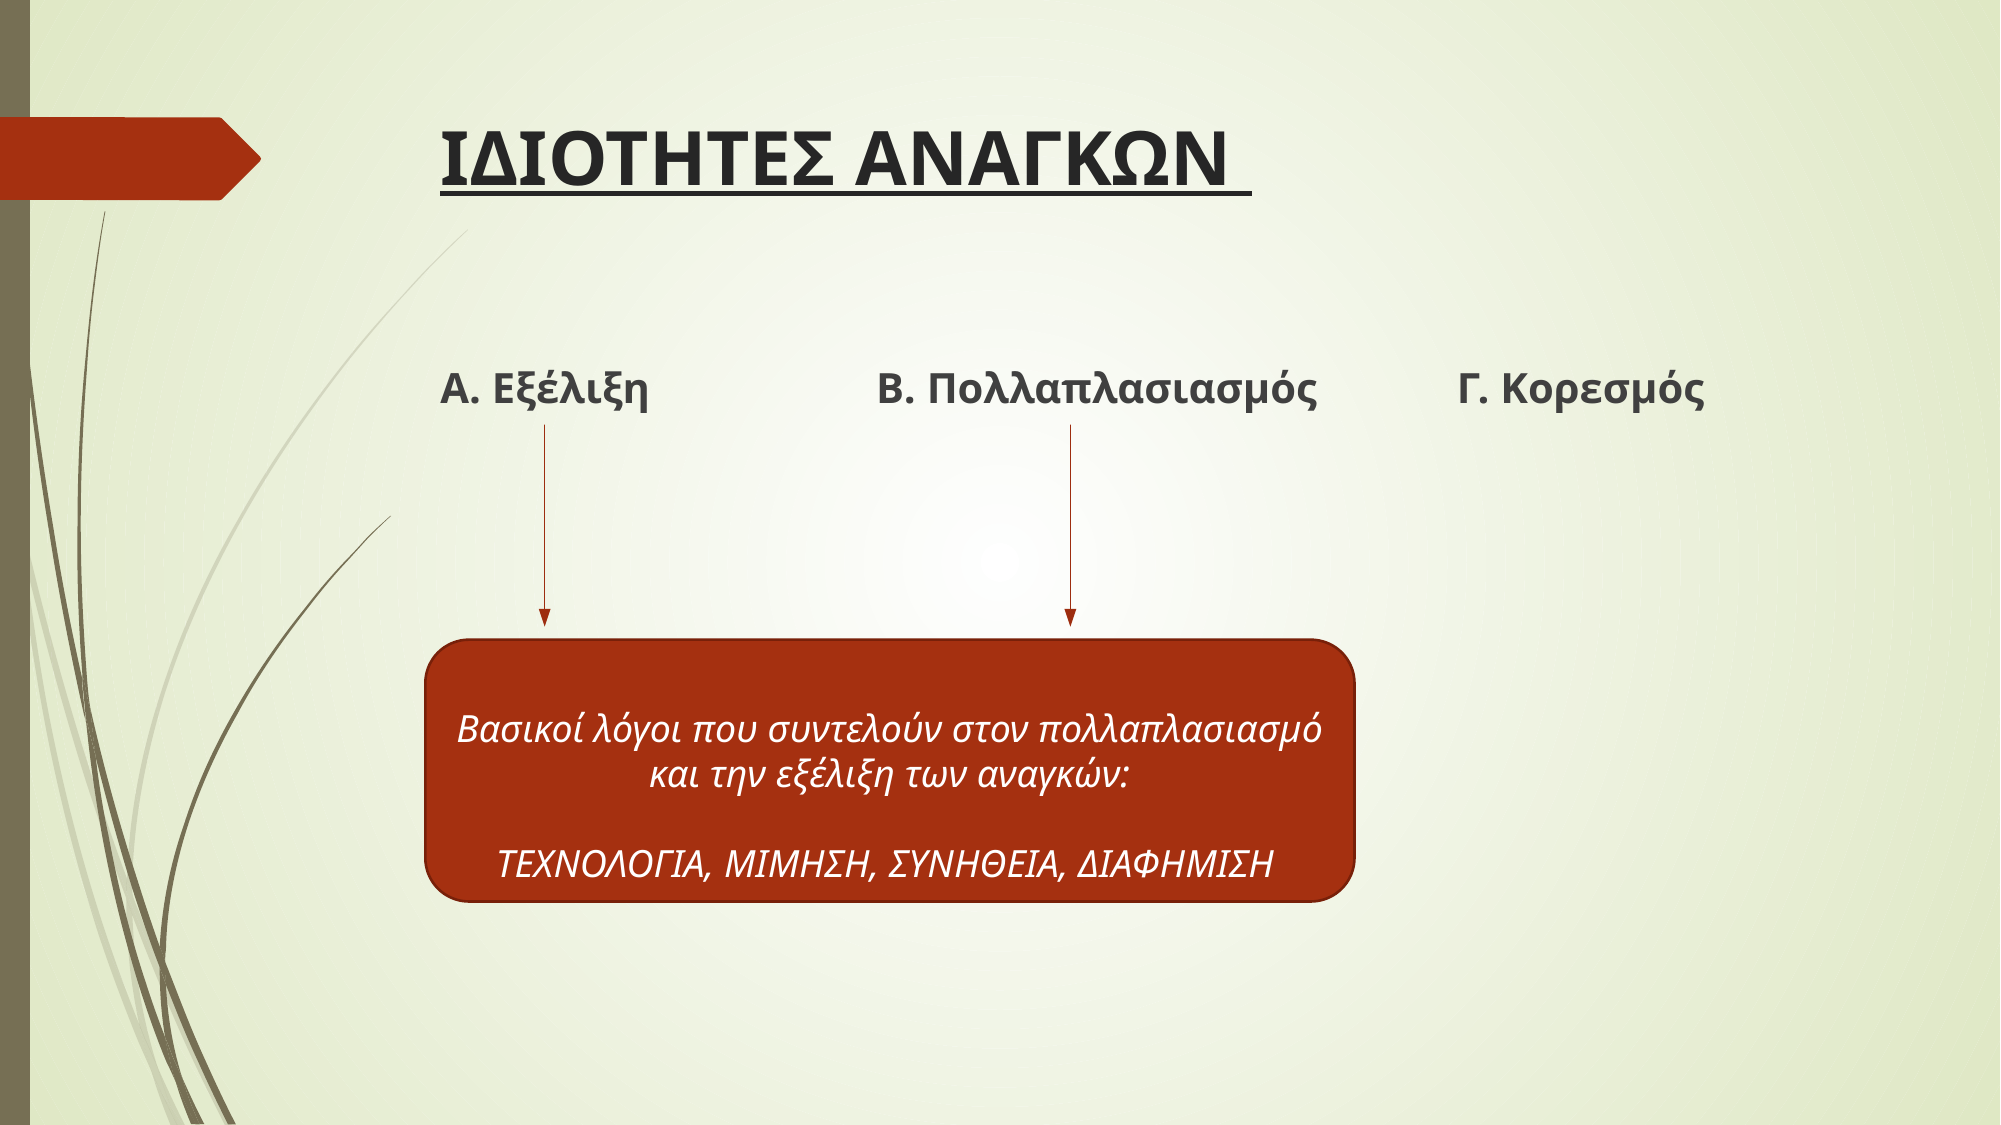

# ΙΔΙΟΤΗΤΕΣ ΑΝΑΓΚΩΝ
Α. Εξέλιξη Β. Πολλαπλασιασμός Γ. Κορεσμός
Βασικοί λόγοι που συντελούν στον πολλαπλασιασμό και την εξέλιξη των αναγκών:
ΤΕΧΝΟΛΟΓΙΑ, ΜΙΜΗΣΗ, ΣΥΝΗΘΕΙΑ, ΔΙΑΦΗΜΙΣΗ